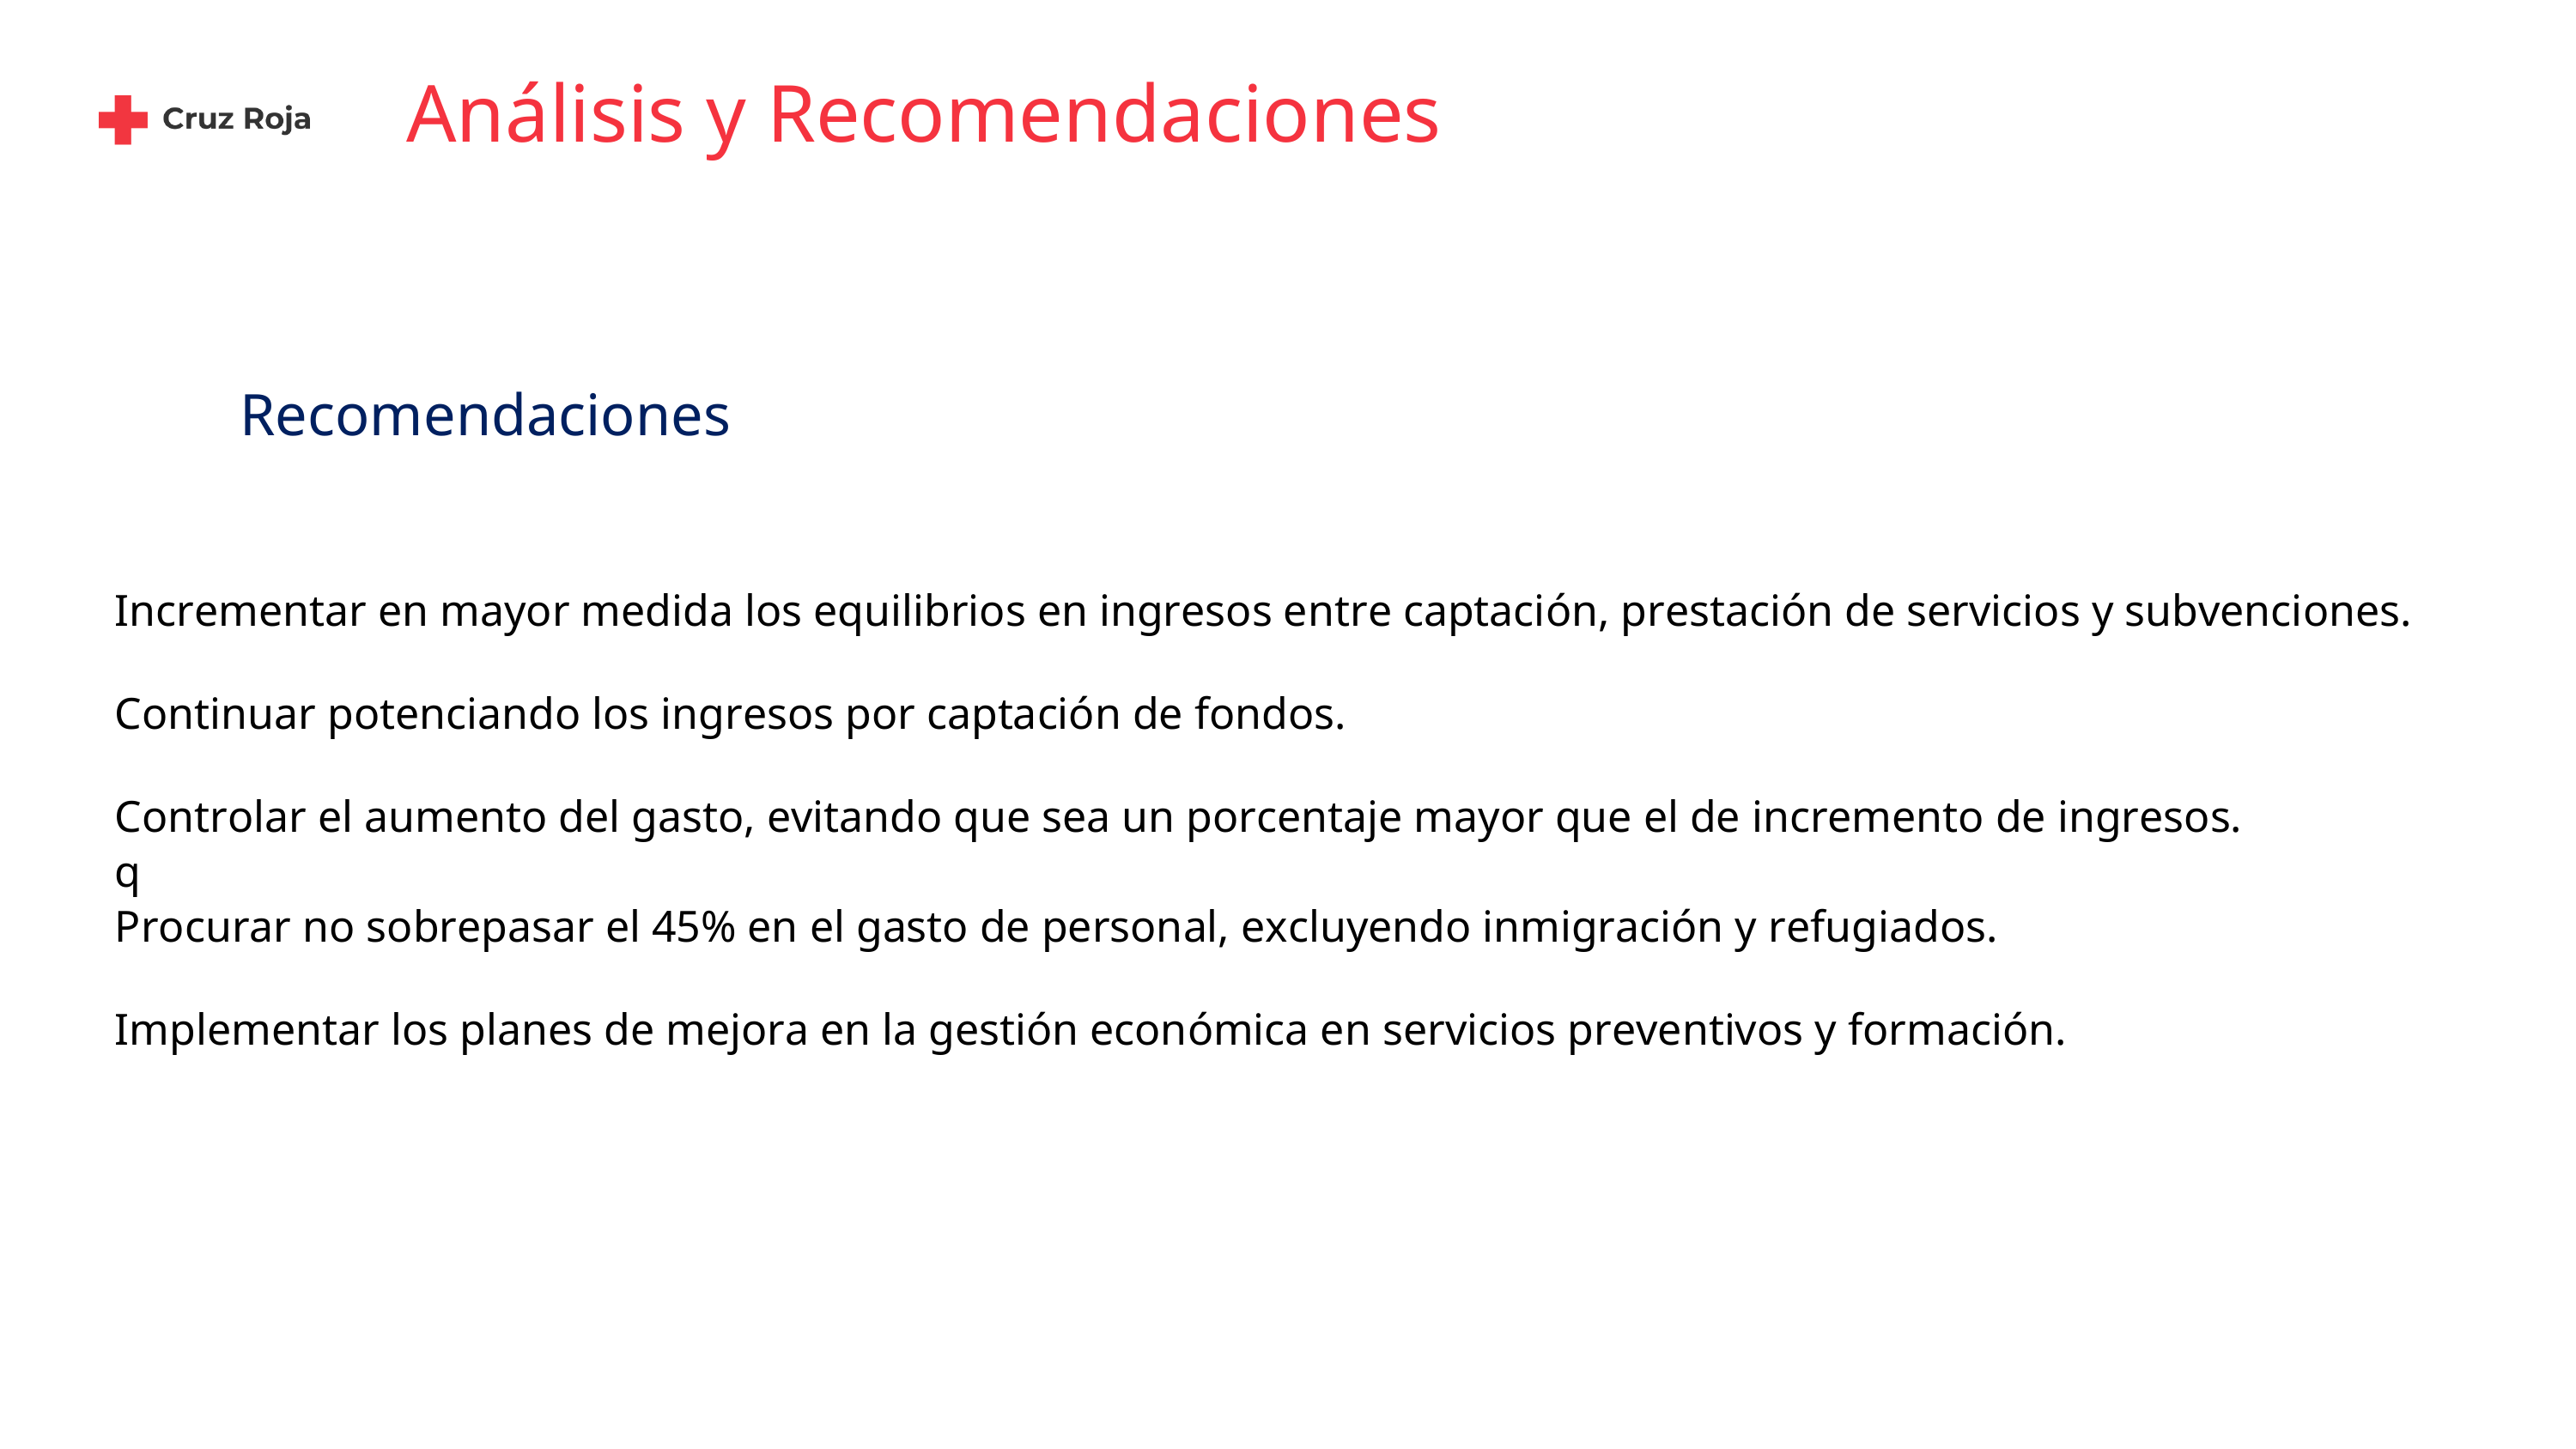

Análisis y Recomendaciones
Recomendaciones
Incrementar en mayor medida los equilibrios en ingresos entre captación, prestación de servicios y subvenciones.
Continuar potenciando los ingresos por captación de fondos.
Controlar el aumento del gasto, evitando que sea un porcentaje mayor que el de incremento de ingresos.
Procurar no sobrepasar el 45% en el gasto de personal, excluyendo inmigración y refugiados.
Implementar los planes de mejora en la gestión económica en servicios preventivos y formación.